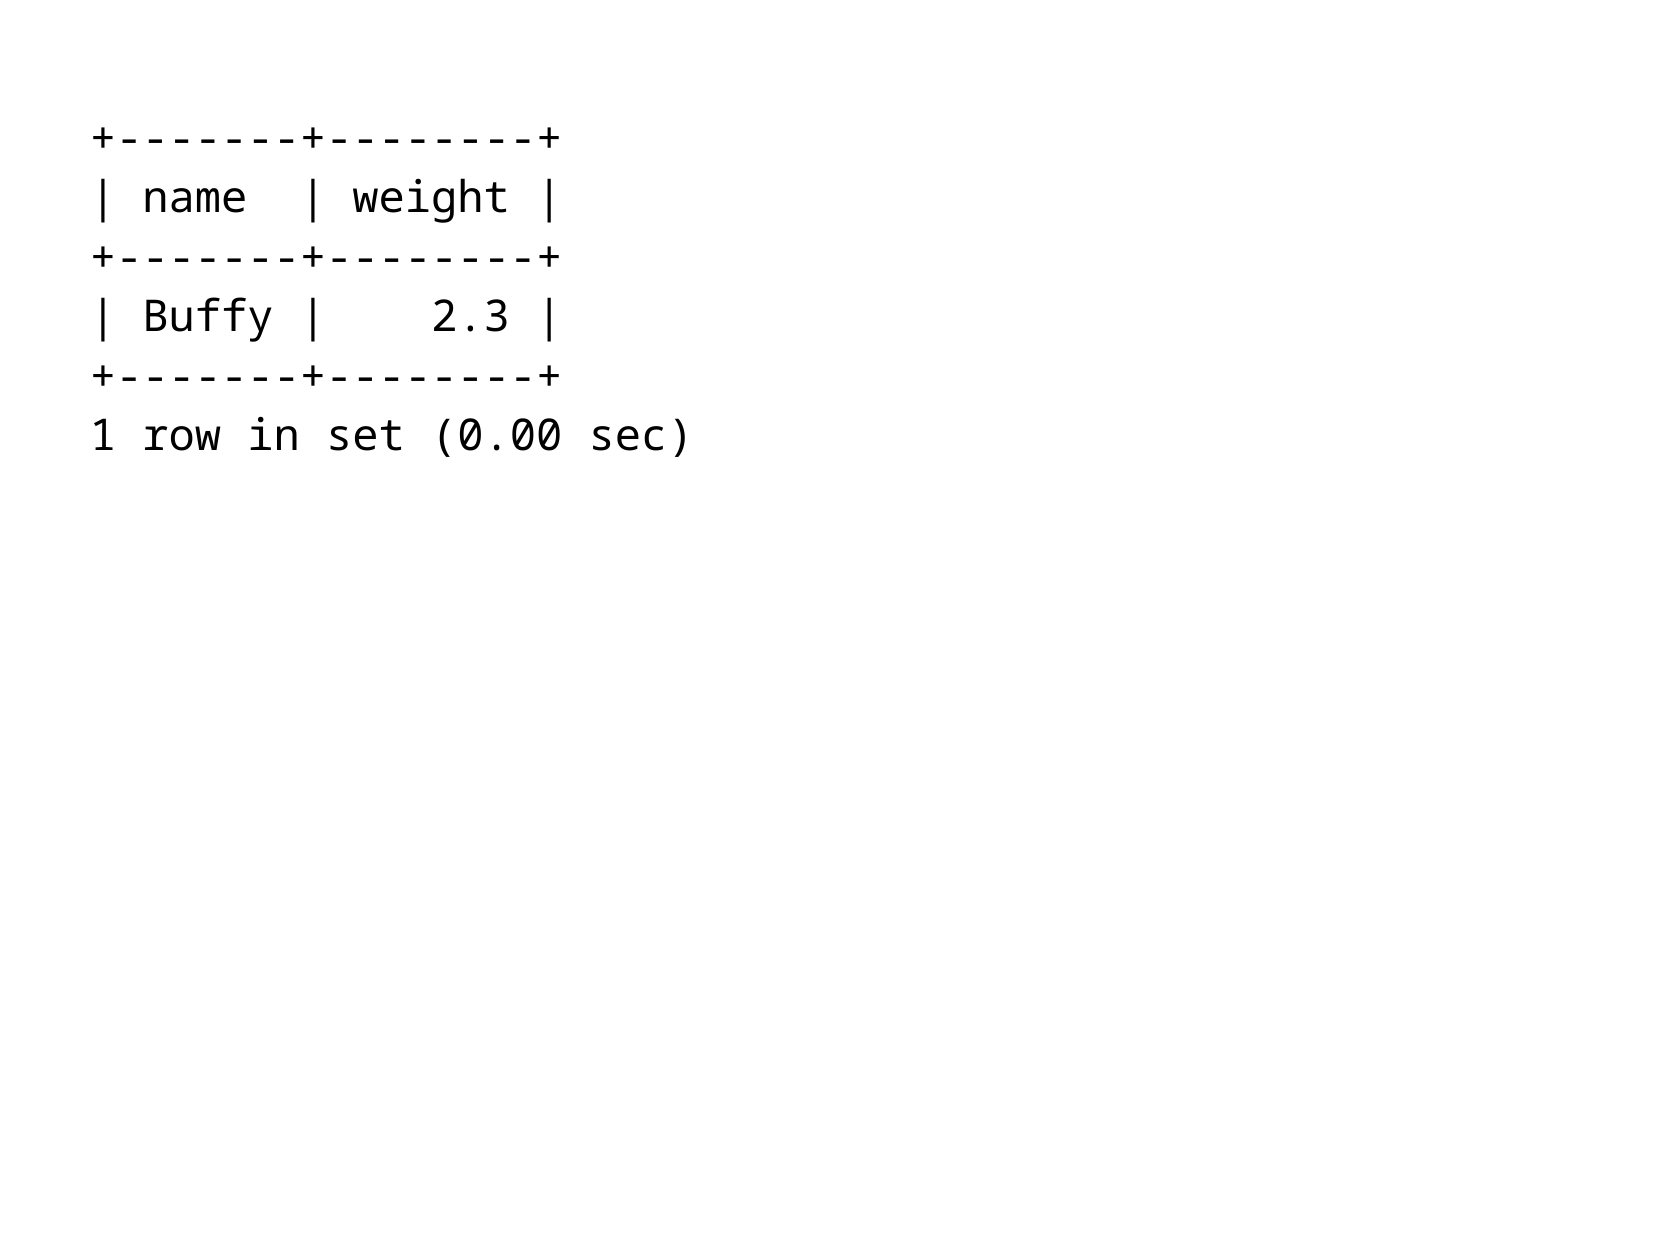

+-------+--------+
| name | weight |
+-------+--------+
| Buffy | 2.3 |
+-------+--------+
1 row in set (0.00 sec)